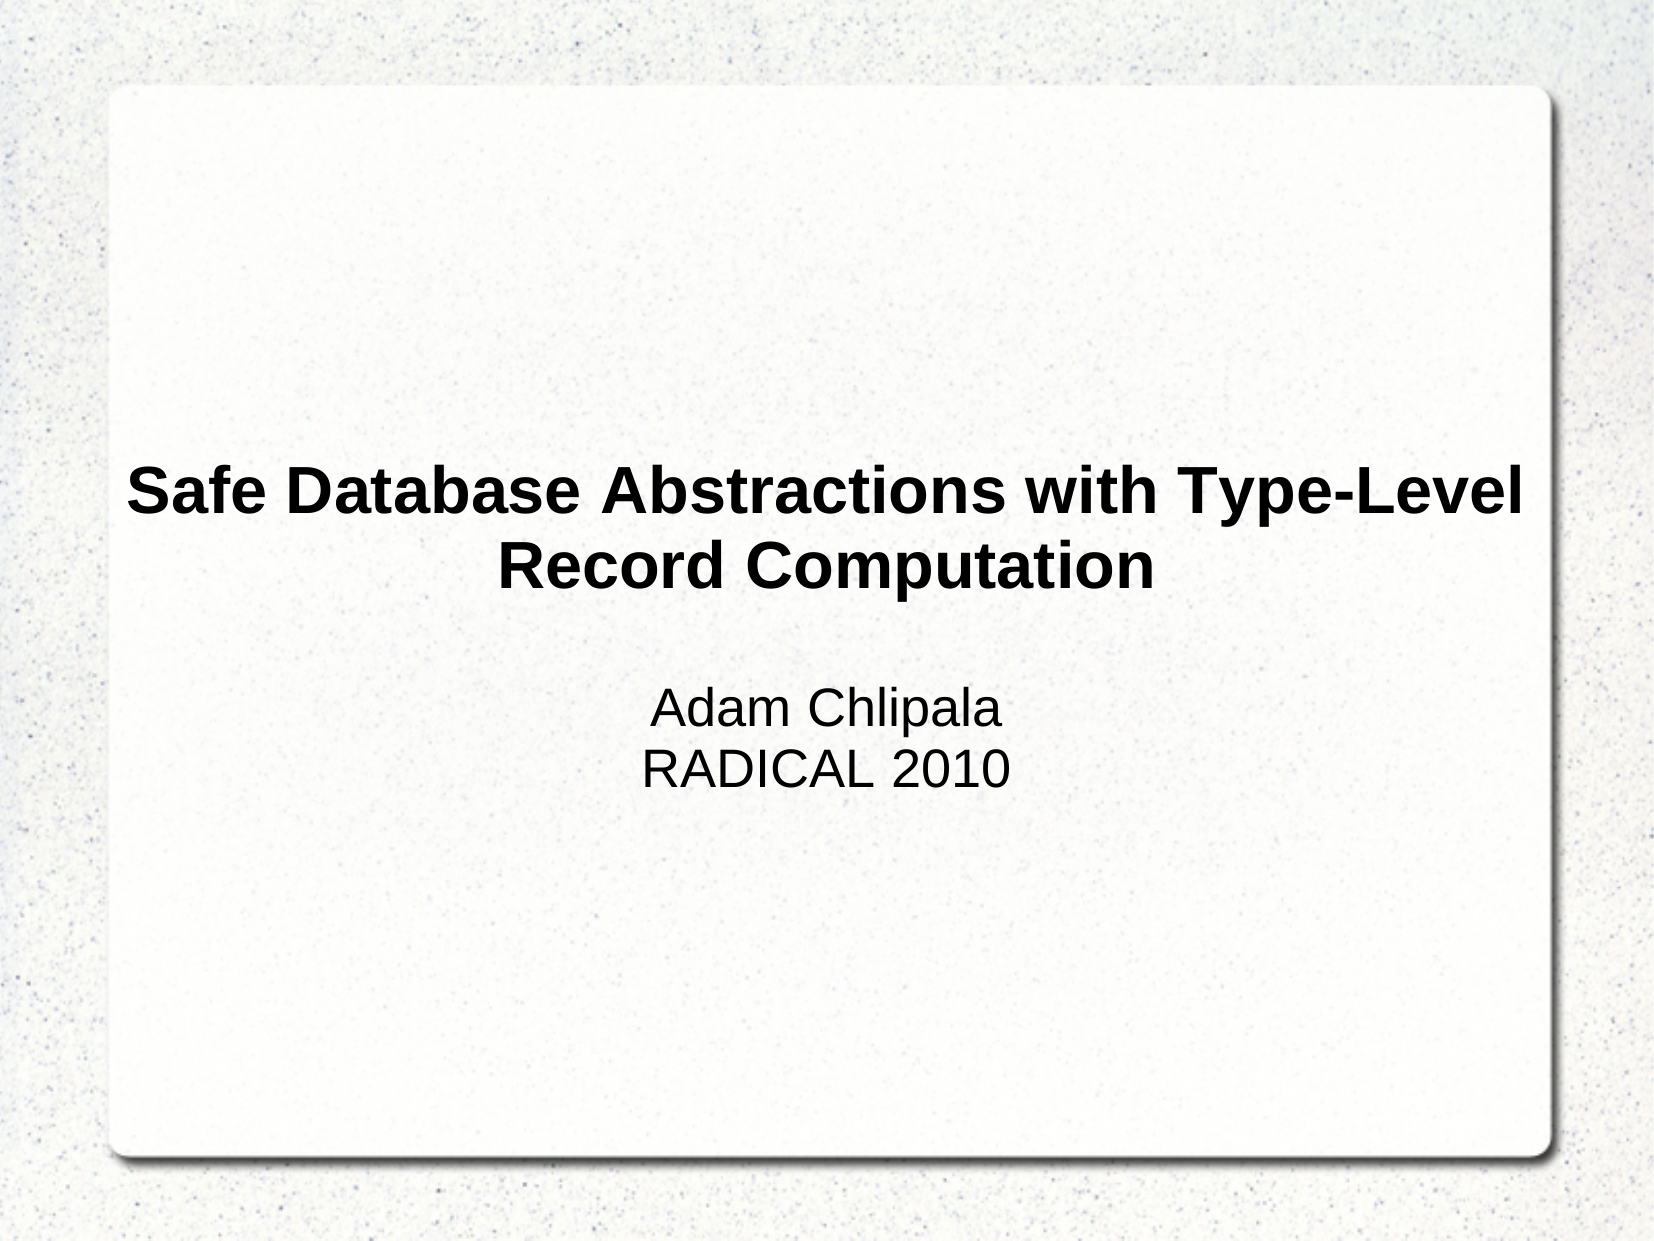

# Safe Database Abstractions with Type-Level Record Computation
Adam Chlipala
RADICAL 2010